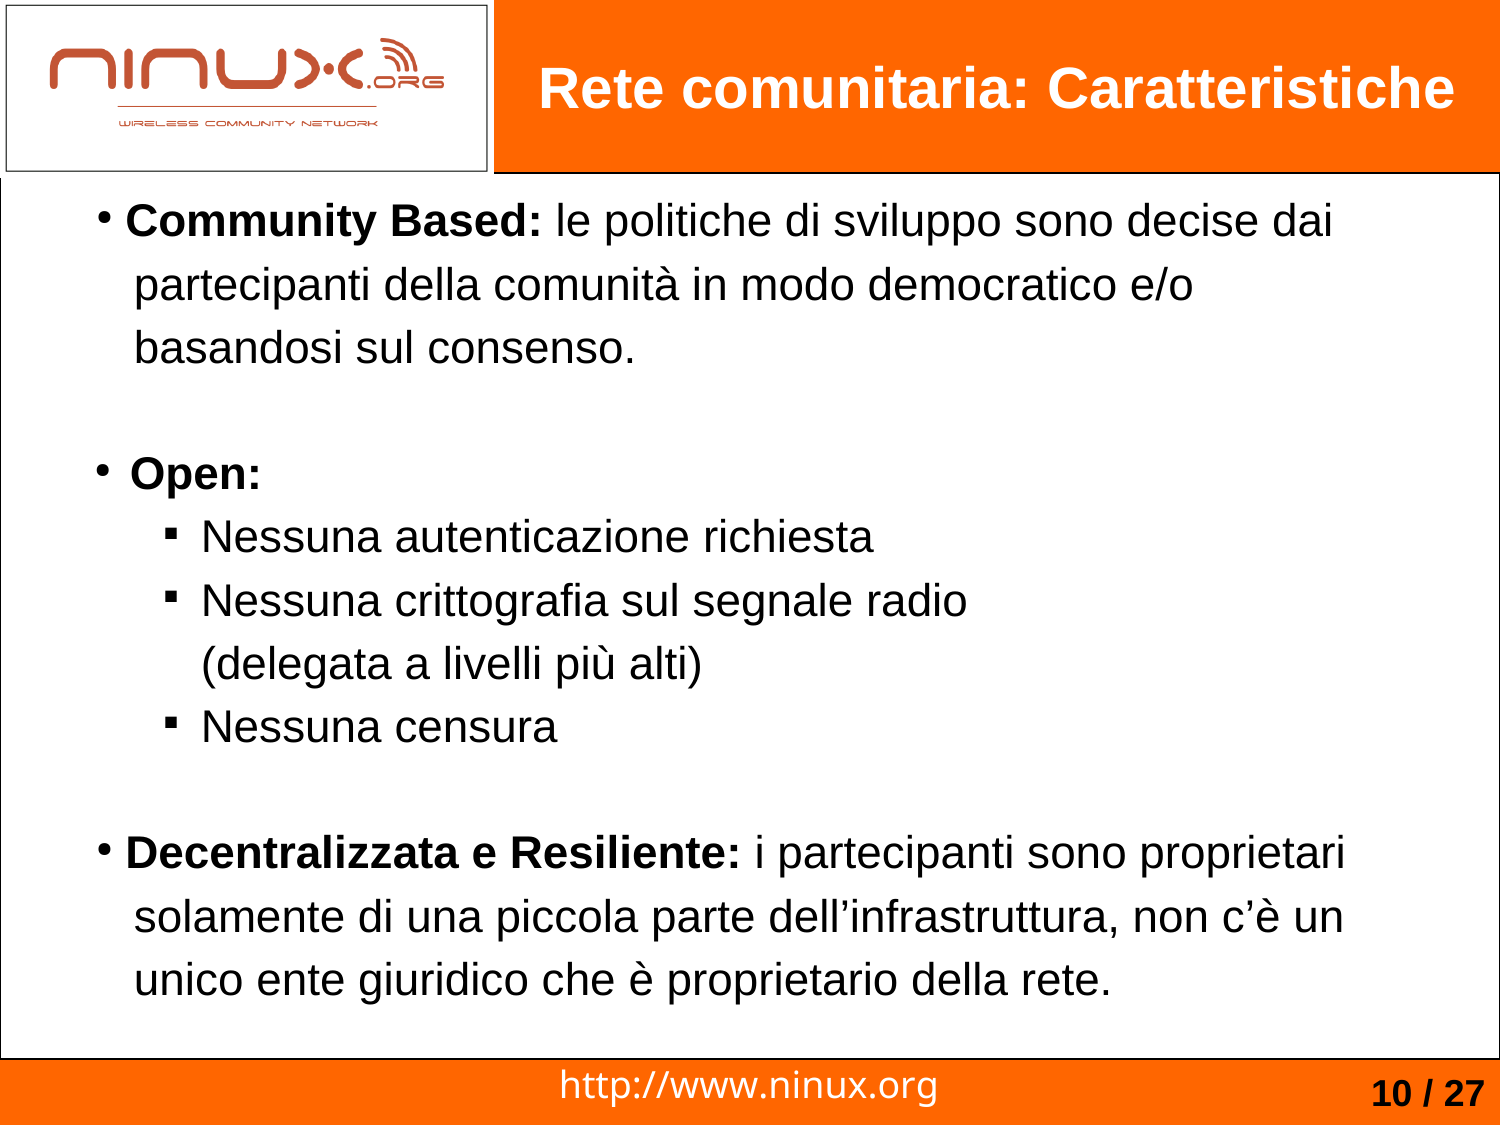

# Rete comunitaria: Caratteristiche
 Community Based: le politiche di sviluppo sono decise dai partecipanti della comunità in modo democratico e/o basandosi sul consenso.
Open:
Nessuna autenticazione richiesta
Nessuna crittografia sul segnale radio
(delegata a livelli più alti)
Nessuna censura
 Decentralizzata e Resiliente: i partecipanti sono proprietari solamente di una piccola parte dell’infrastruttura, non c’è un unico ente giuridico che è proprietario della rete.
http://www.ninux.org